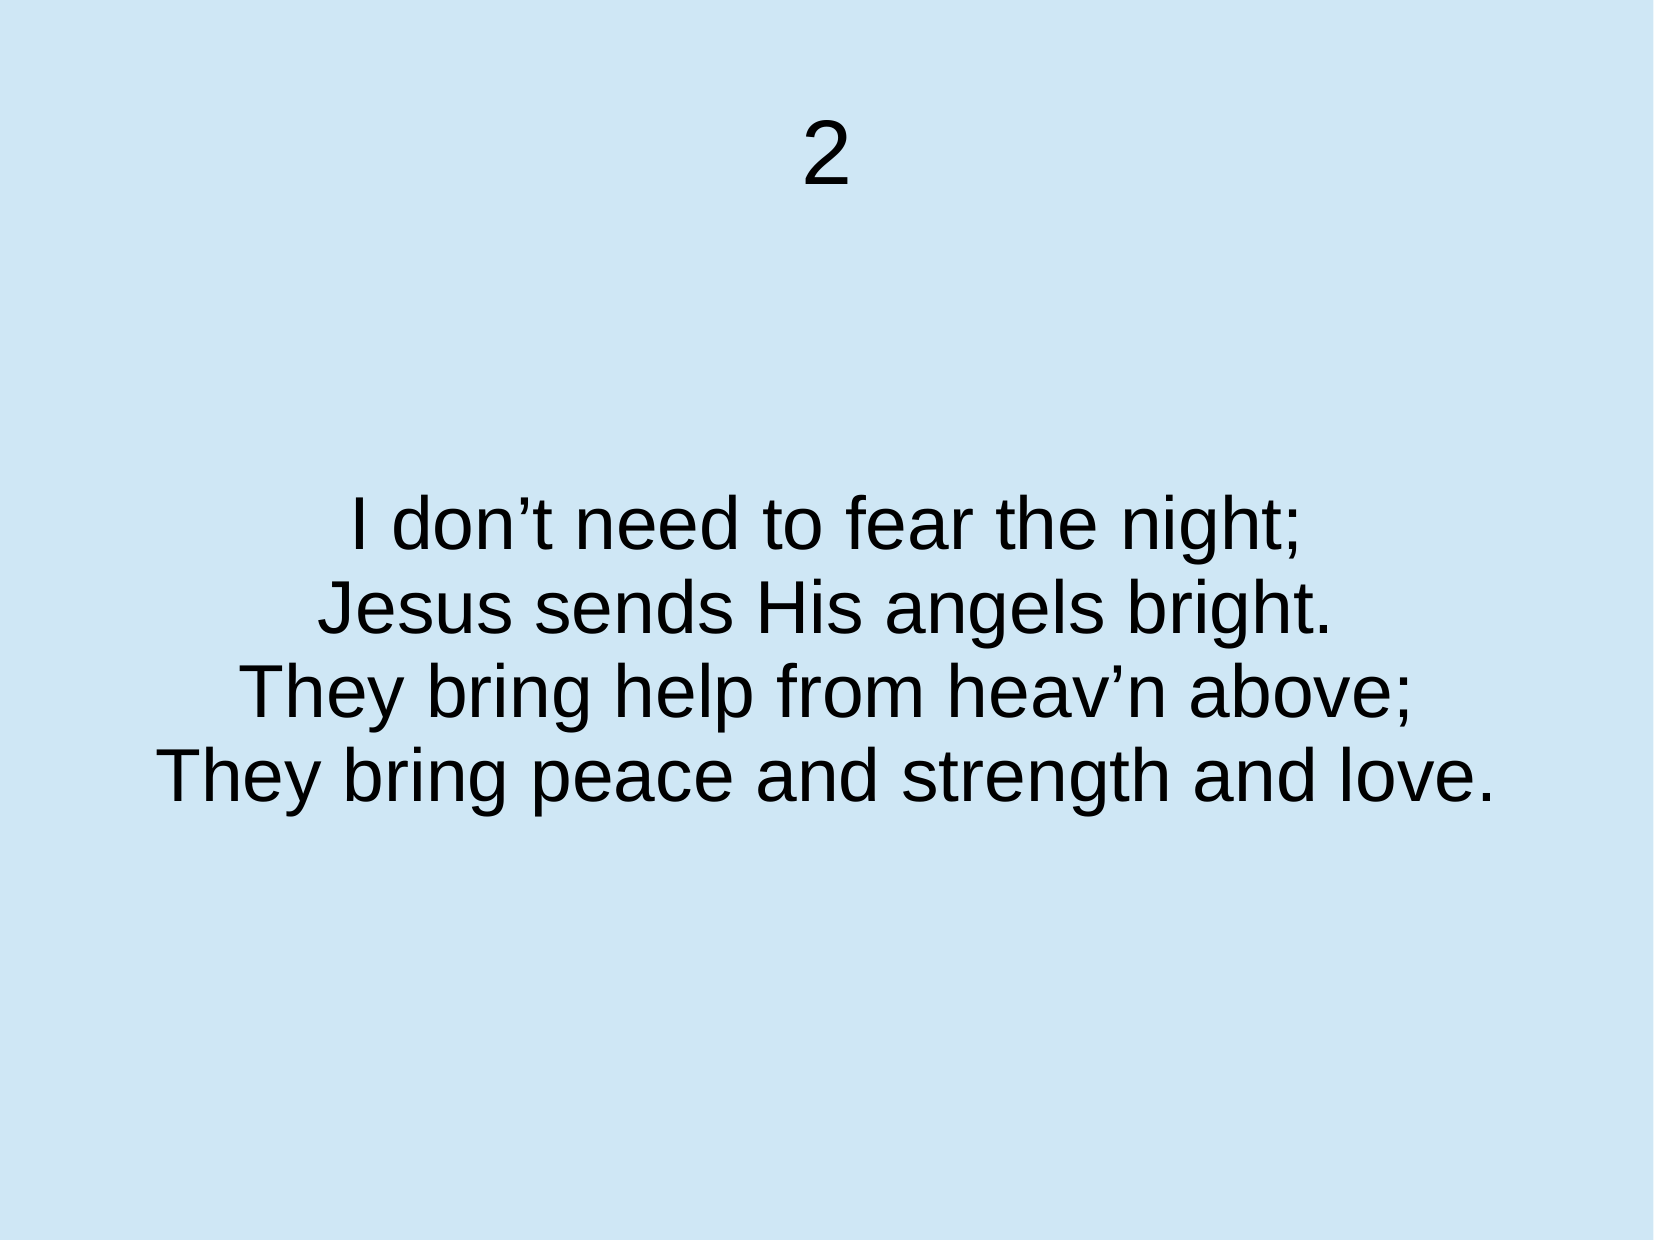

# 2
I don’t need to fear the night;
Jesus sends His angels bright.
They bring help from heav’n above;
They bring peace and strength and love.